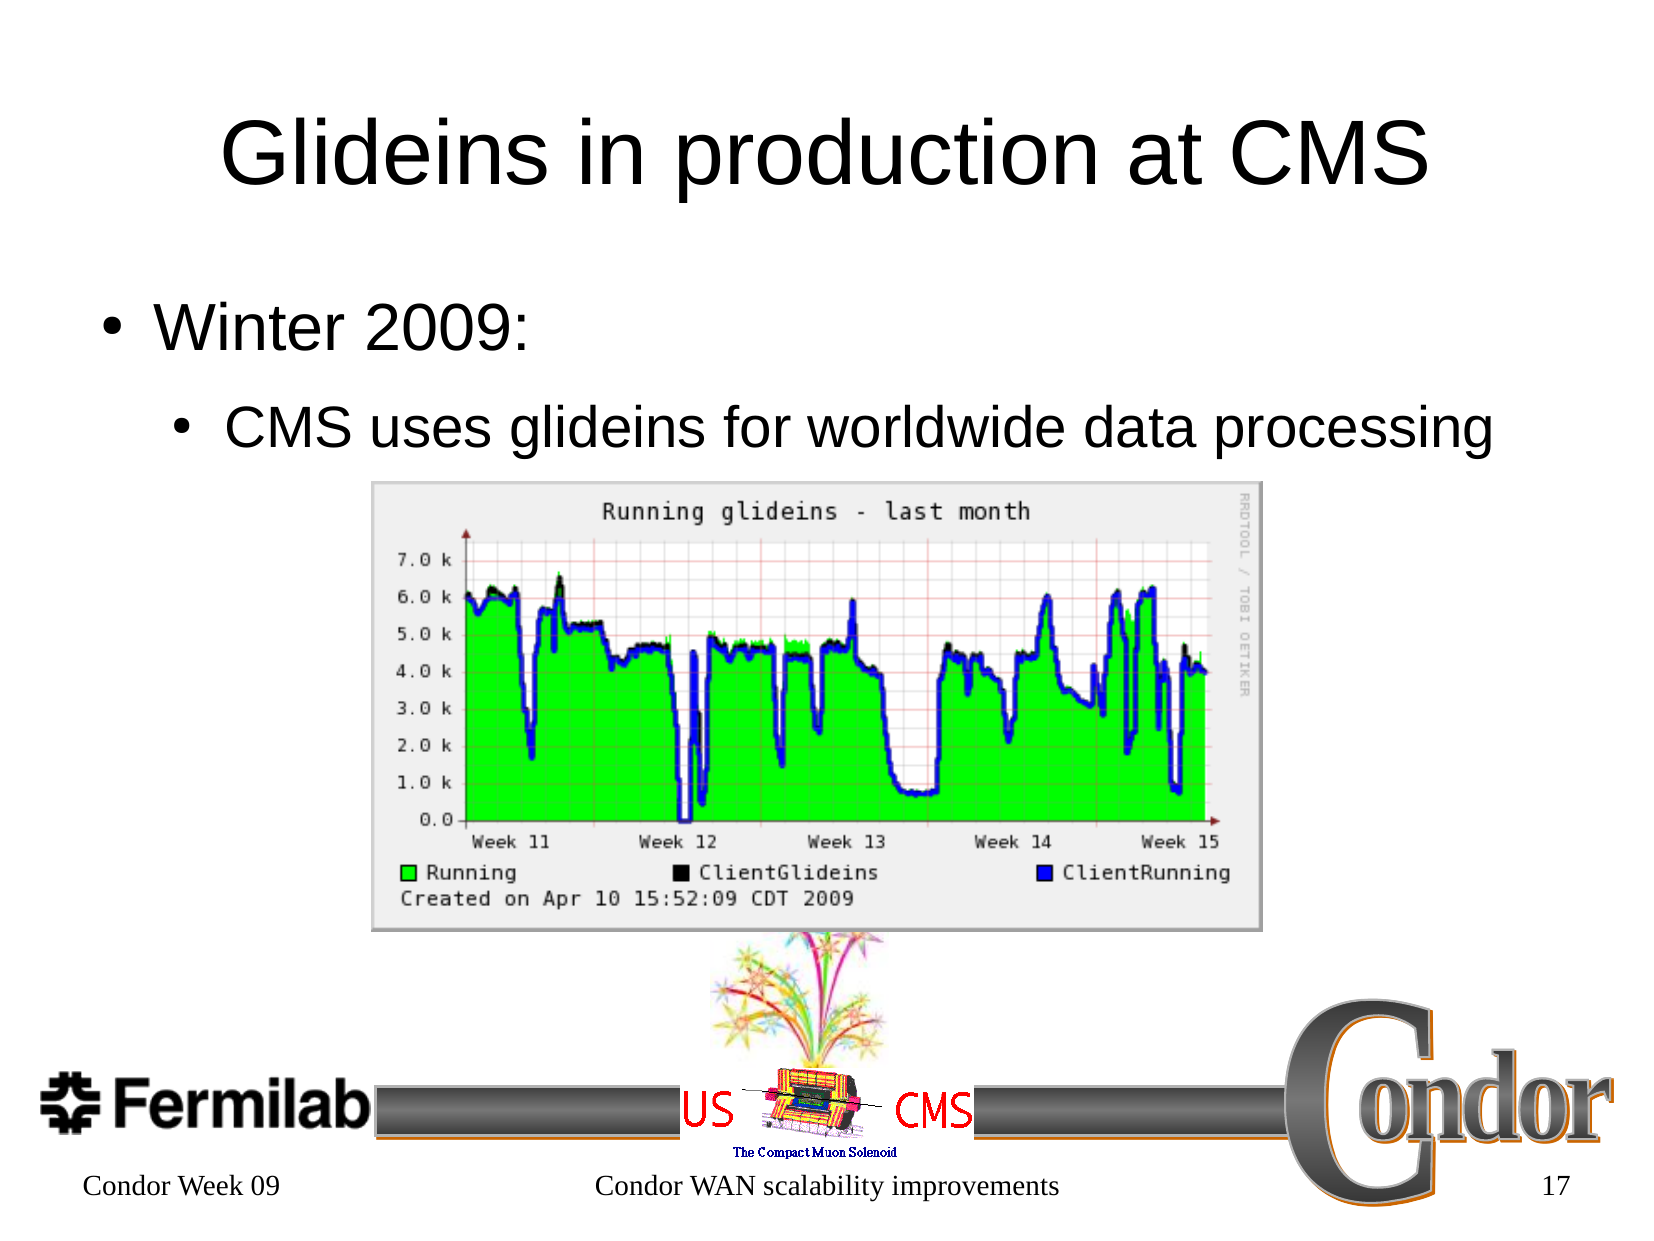

# Glideins in production at CMS
Winter 2009:
CMS uses glideins for worldwide data processing
Condor Week 09
Condor WAN scalability improvements
17